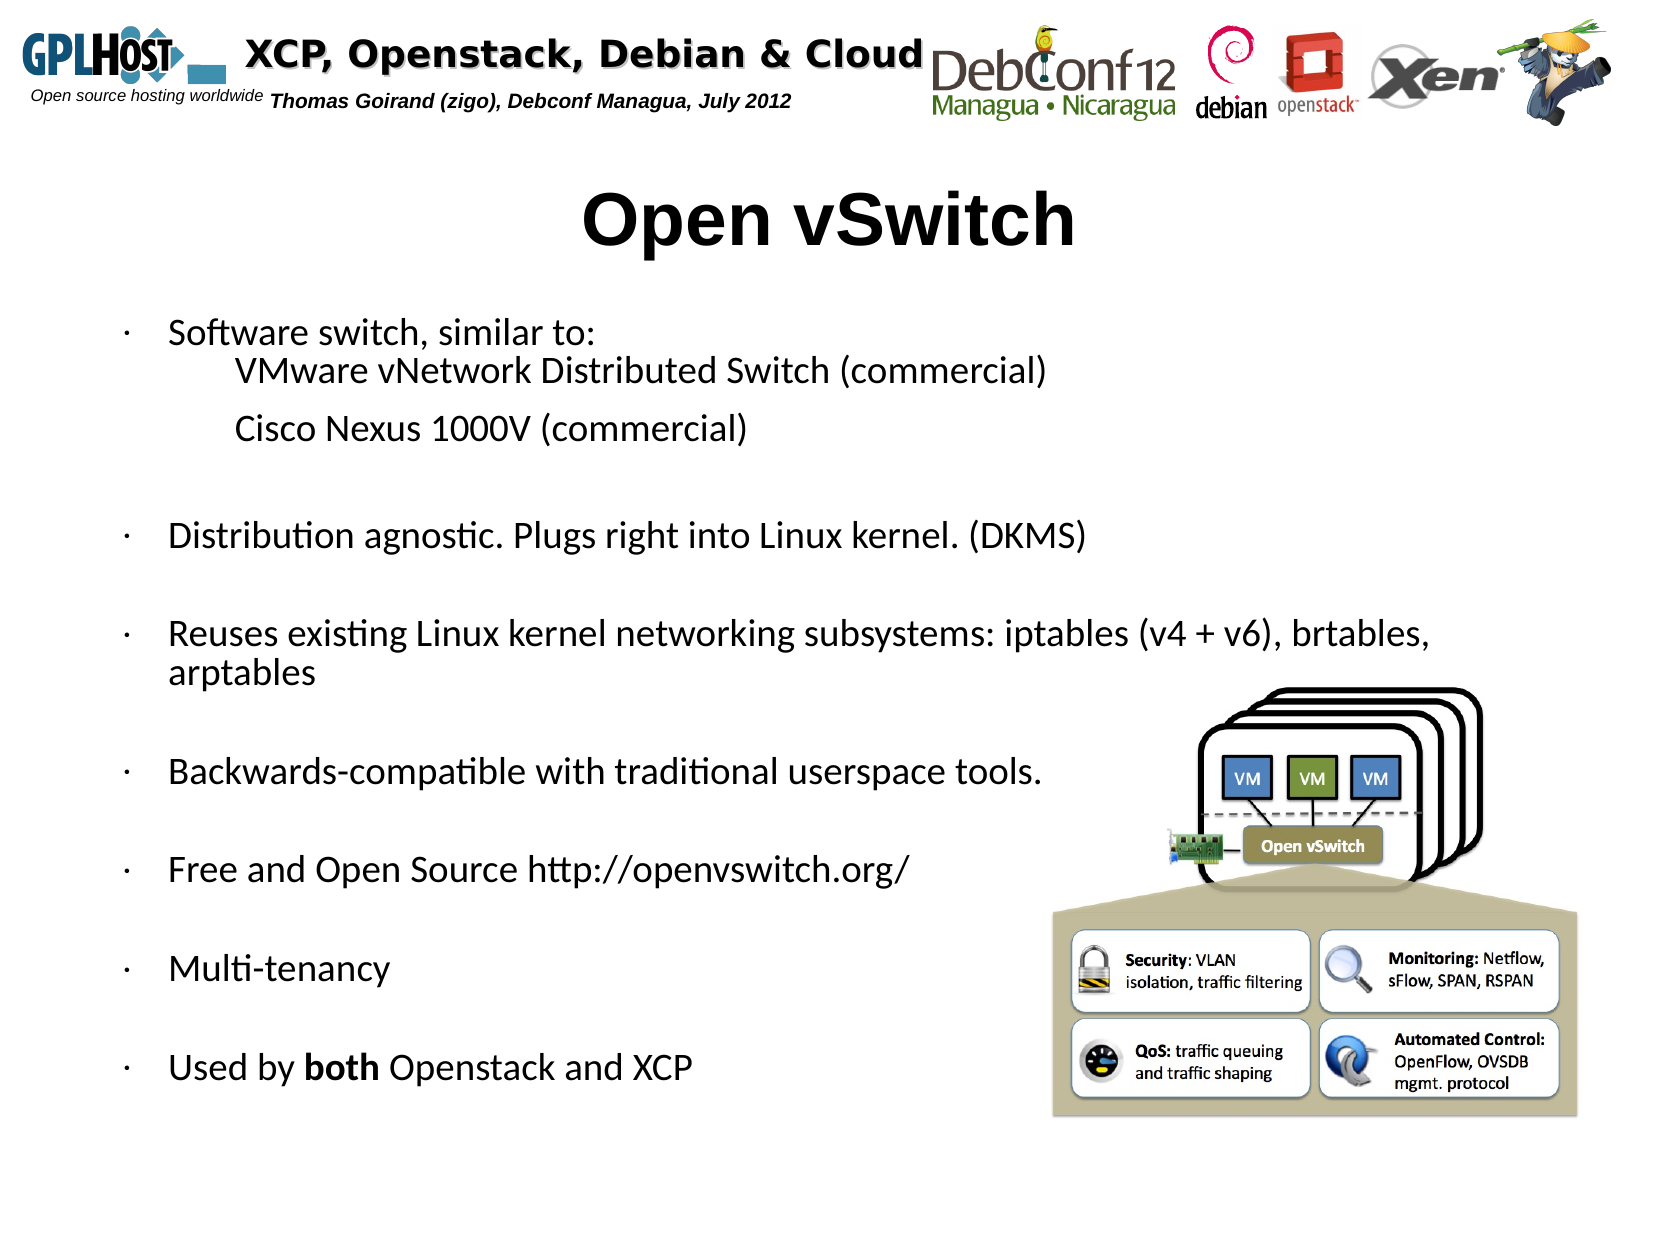

Open vSwitch
# Software switch, similar to:
VMware vNetwork Distributed Switch (commercial)
Cisco Nexus 1000V (commercial)
Distribution agnostic. Plugs right into Linux kernel. (DKMS)
Reuses existing Linux kernel networking subsystems: iptables (v4 + v6), brtables, arptables
Backwards-compatible with traditional userspace tools.
Free and Open Source http://openvswitch.org/
Multi-tenancy
Used by both Openstack and XCP